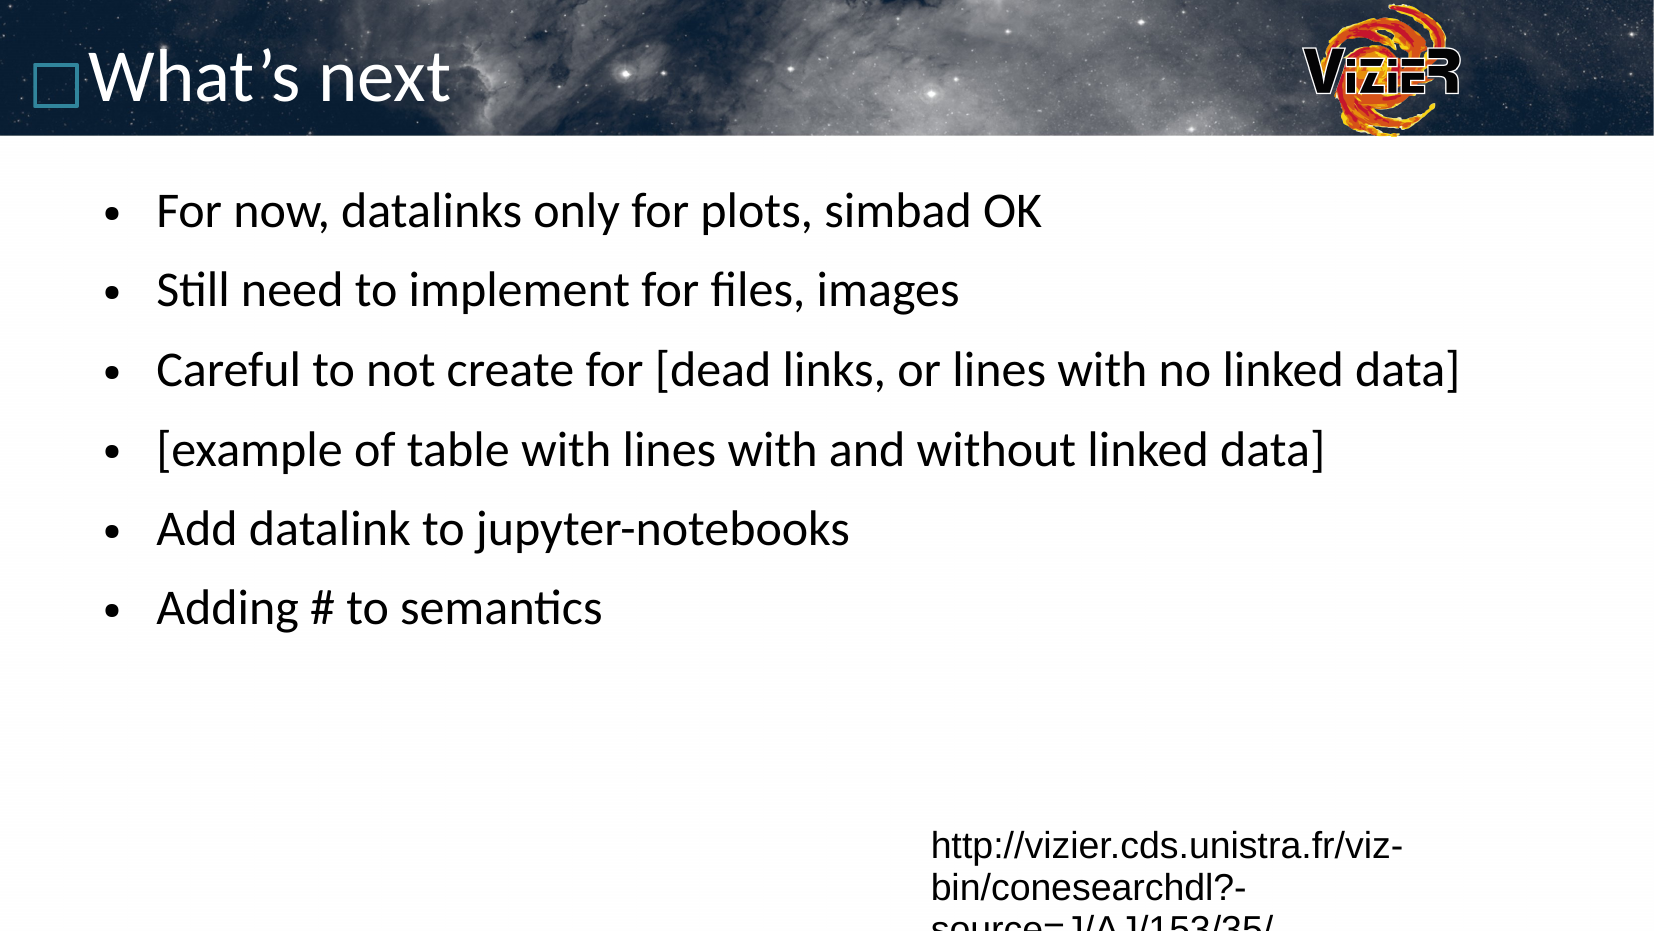

# What’s next
For now, datalinks only for plots, simbad OK
Still need to implement for files, images
Careful to not create for [dead links, or lines with no linked data]
[example of table with lines with and without linked data]
Add datalink to jupyter-notebooks
Adding # to semantics
http://vizier.cds.unistra.fr/viz-bin/conesearchdl?-source=J/AJ/153/35/table1&RA=159&DEC=-51&SR=1
IVOA 2024, Malta - DOI status for VizieR catalogue